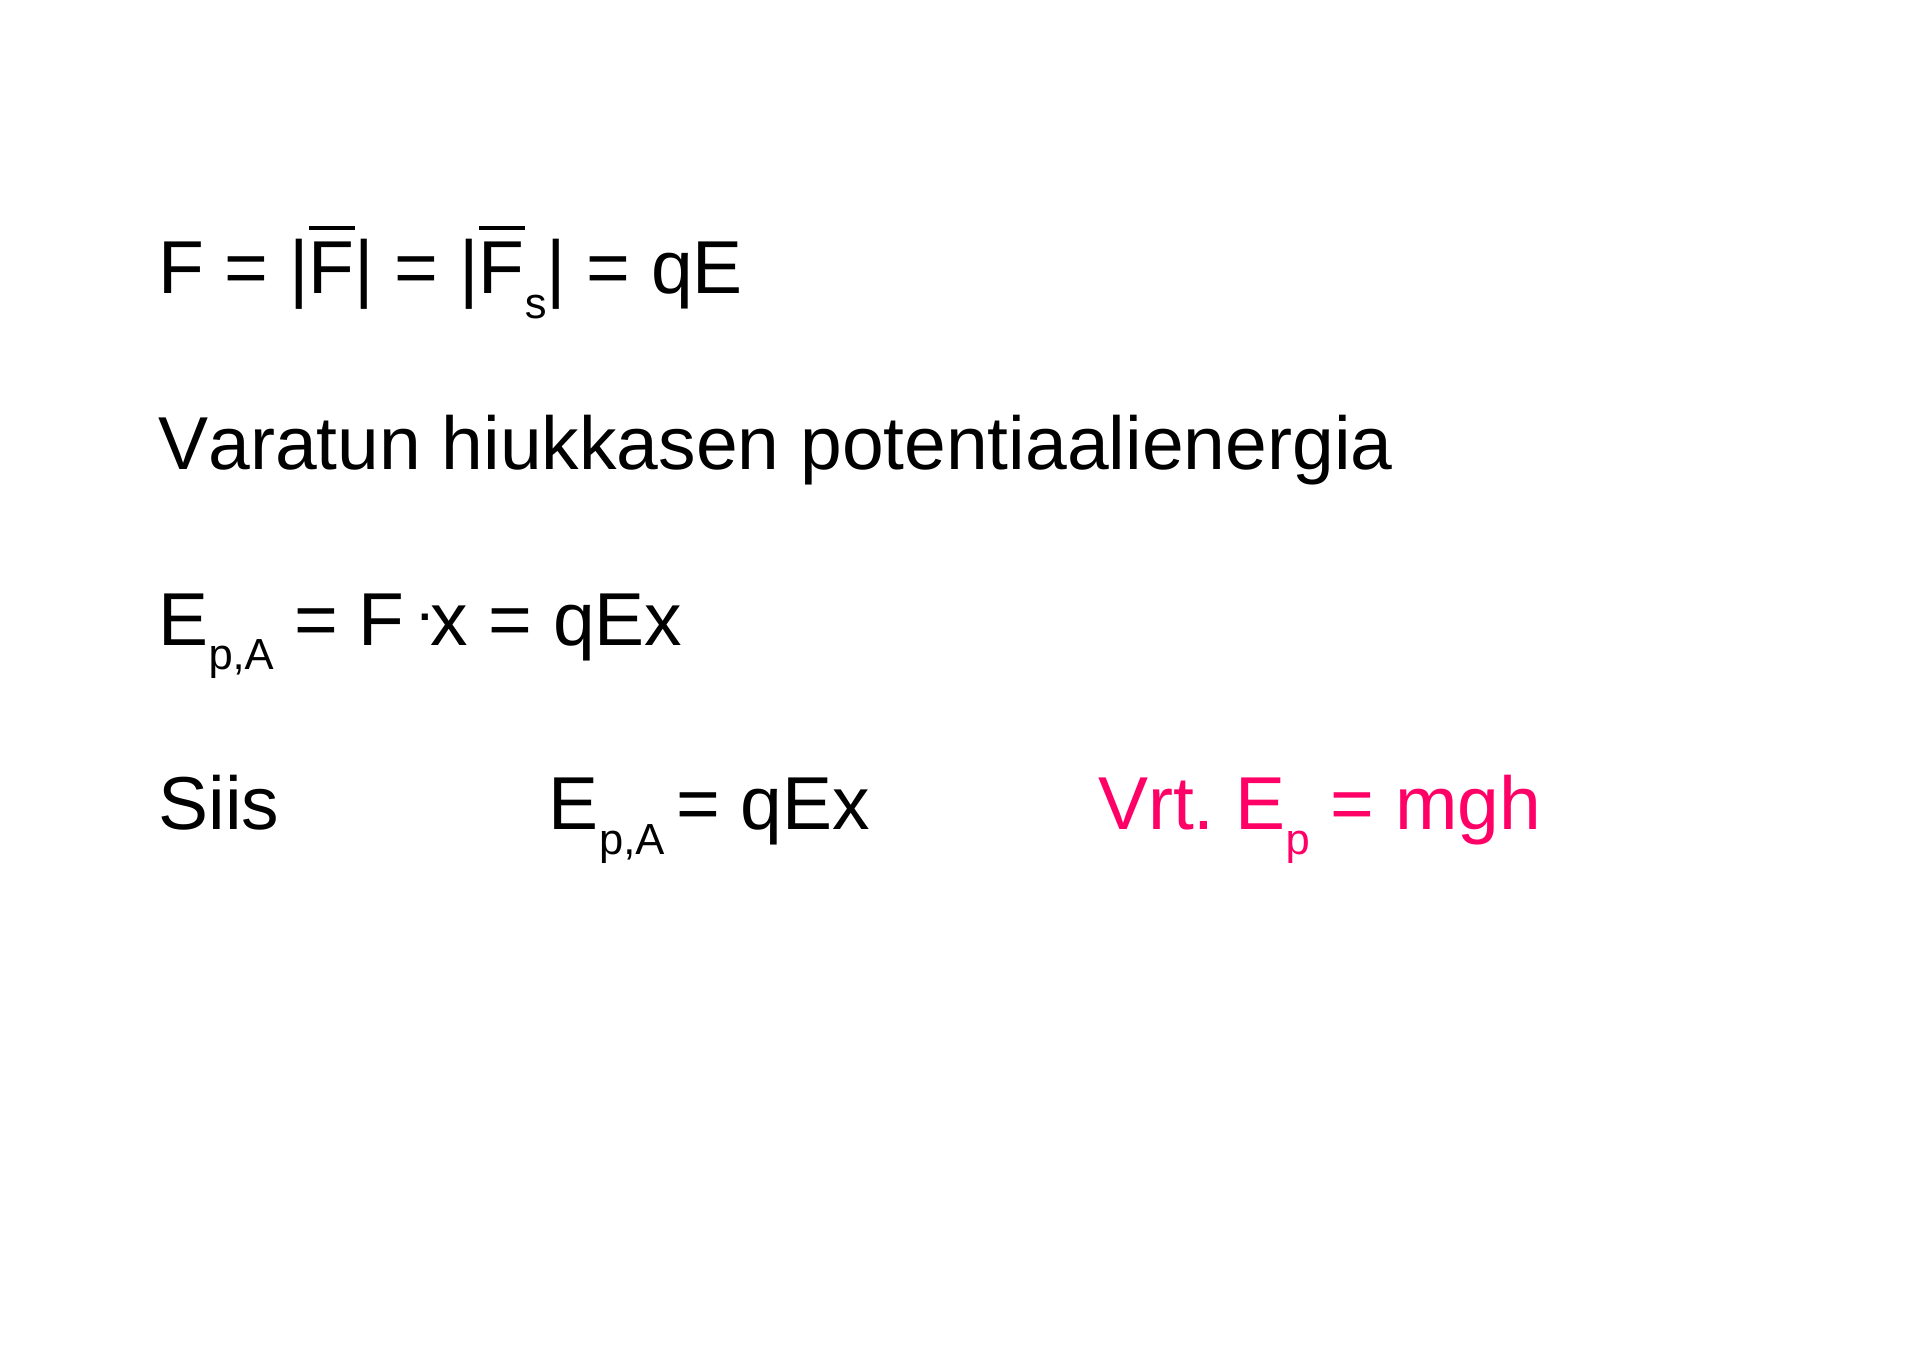

F = |F| = |Fs| = qE
Varatun hiukkasen potentiaalienergia
Ep,A = F .x = qEx
Siis Ep,A = qEx Vrt. Ep = mgh